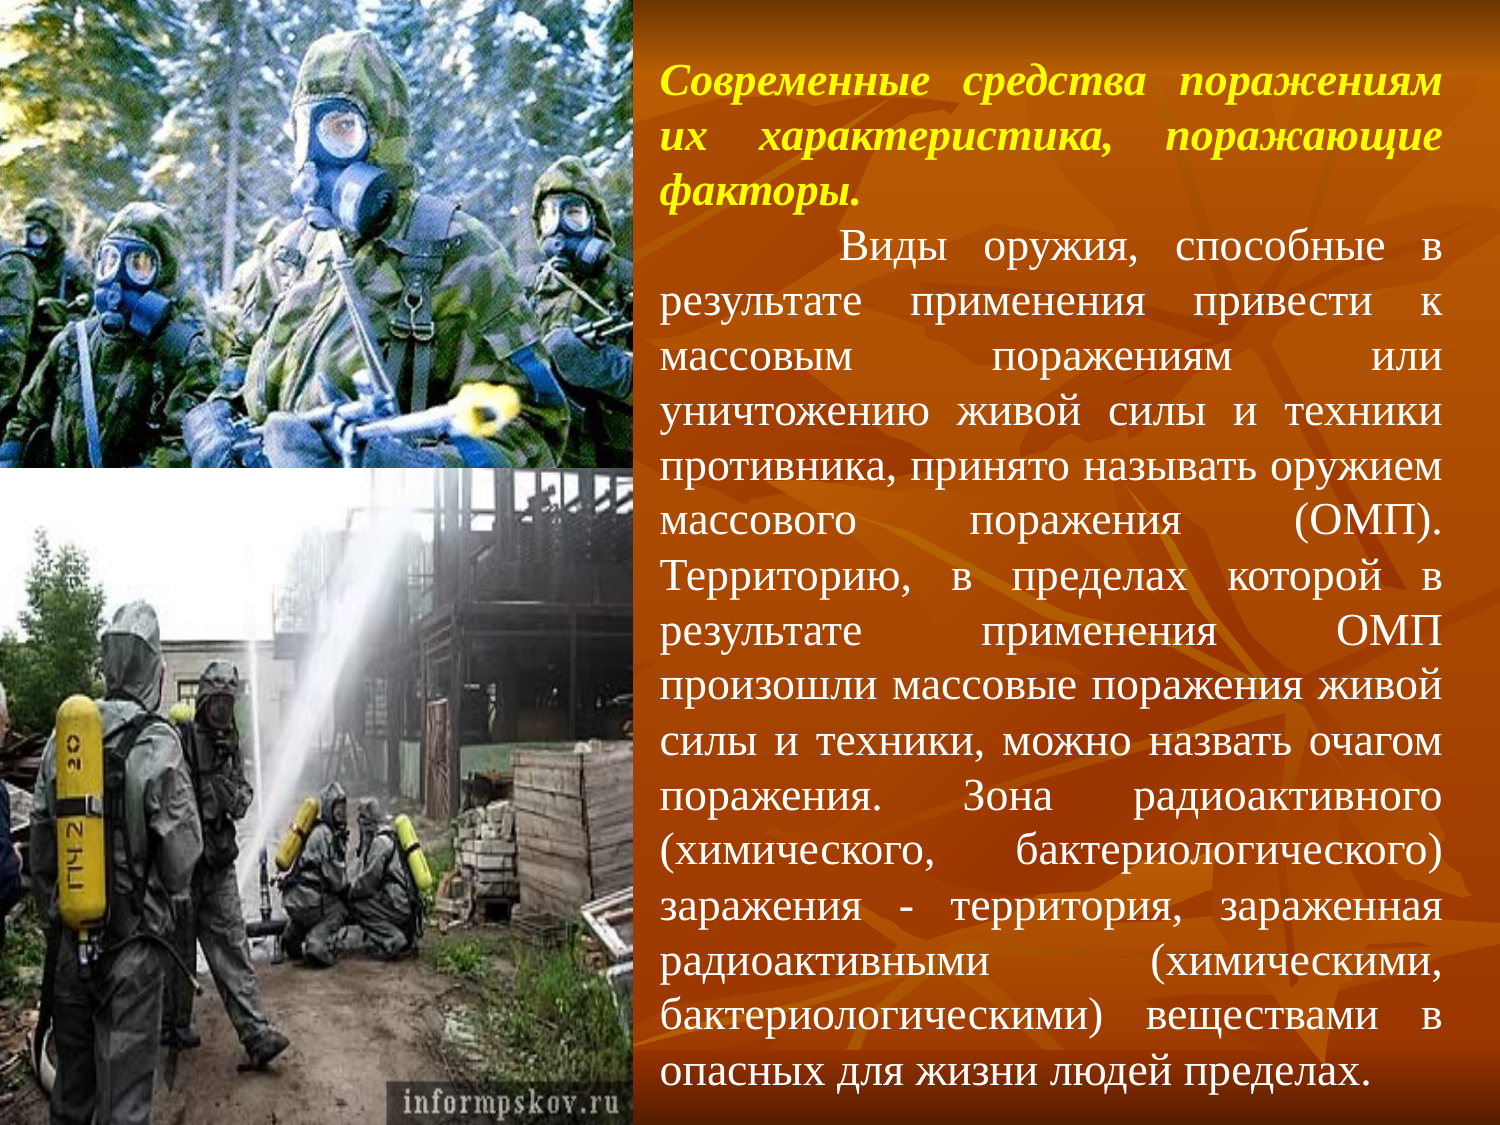

Современные средства поражениям их характеристика, поражающие факторы.
 Виды оружия, способные в результате применения привести к массовым поражениям или уничтожению живой силы и техники противника, принято называть оружием массового поражения (ОМП). Территорию, в пределах которой в результате применения ОМП произошли массовые поражения живой силы и техники, можно назвать очагом поражения. Зона радиоактивного (химического, бактериологического) заражения - территория, зараженная радиоактивными (химическими, бактериологическими) веществами в опасных для жизни людей пределах.